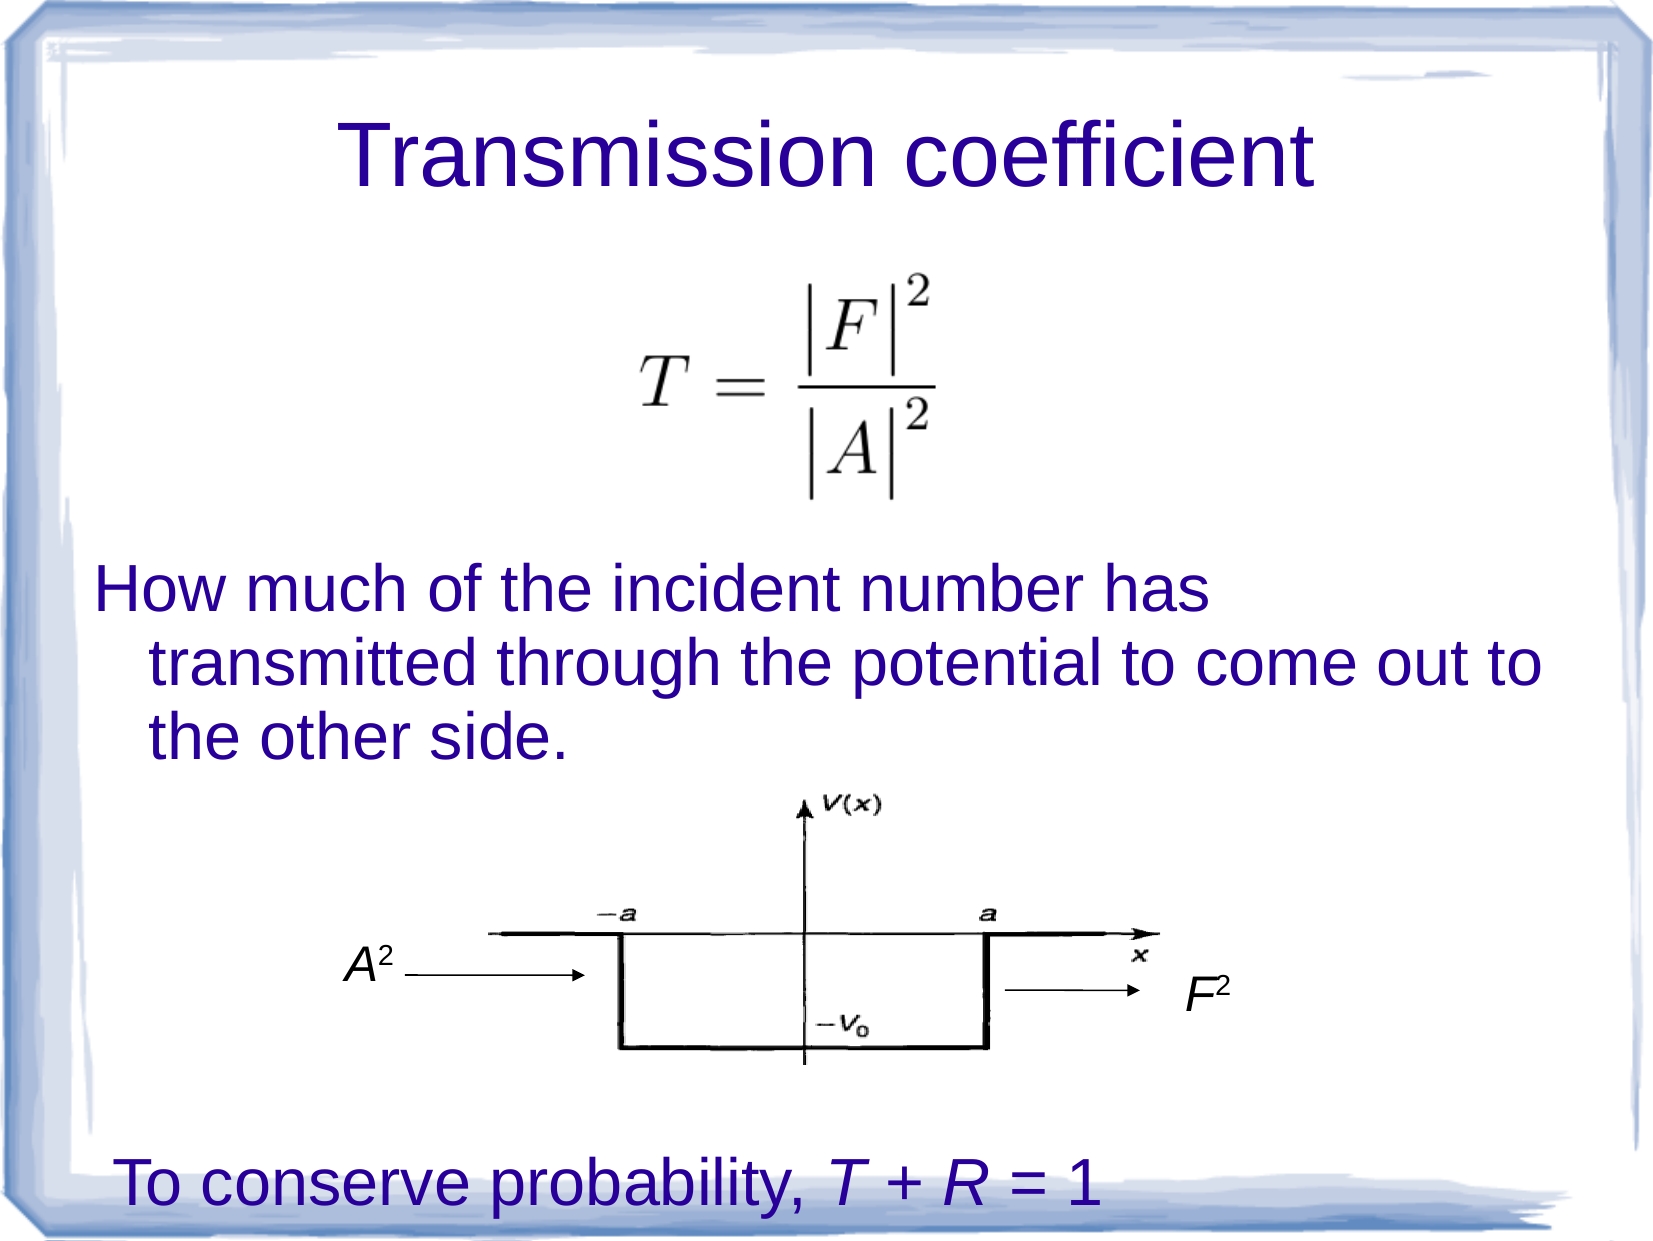

# Transmission coefficient
How much of the incident number has transmitted through the potential to come out to the other side.
 To conserve probability, T + R = 1
A2
F2